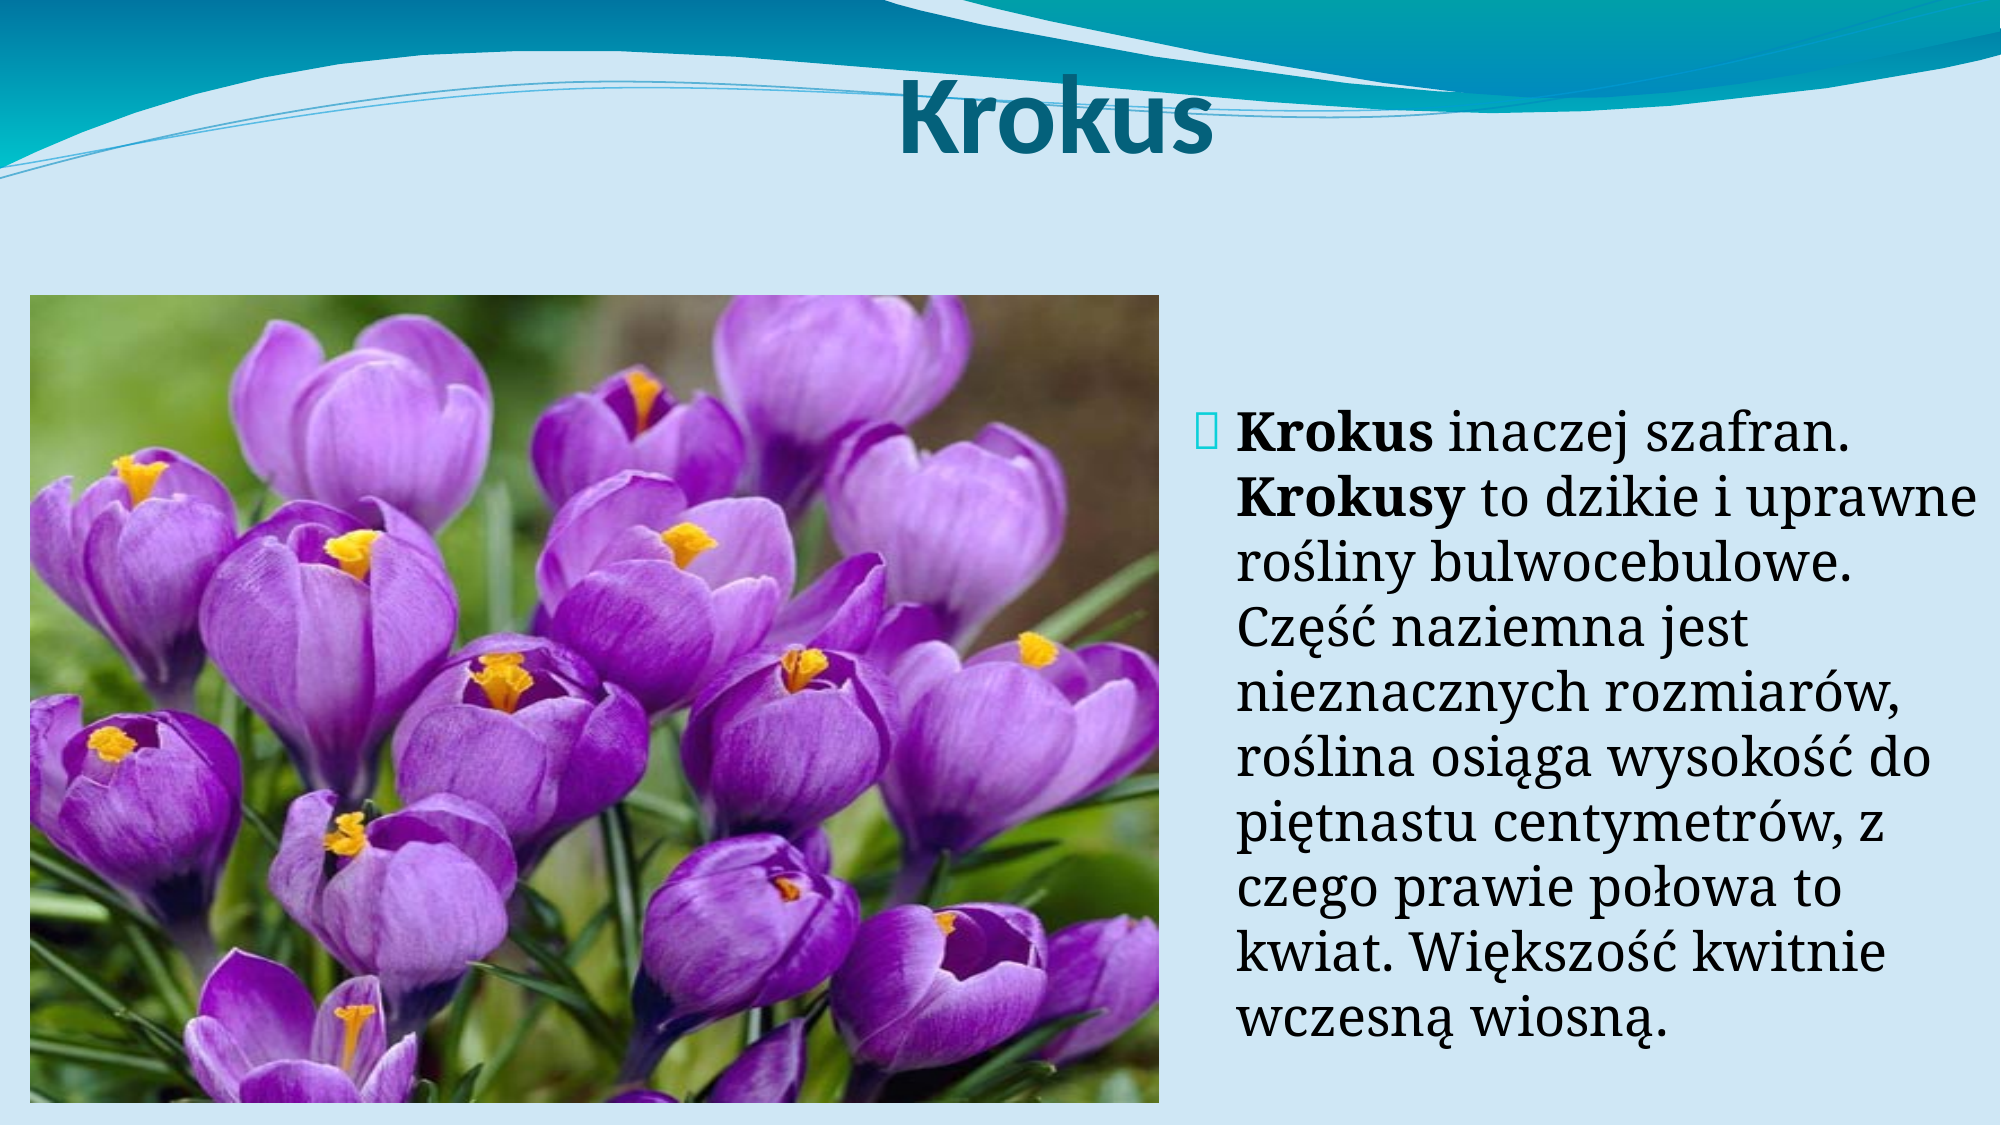

# Krokus
Krokus inaczej szafran. Krokusy to dzikie i uprawne rośliny bulwocebulowe. Część naziemna jest nieznacznych rozmiarów, roślina osiąga wysokość do piętnastu centymetrów, z czego prawie połowa to kwiat. Większość kwitnie wczesną wiosną.